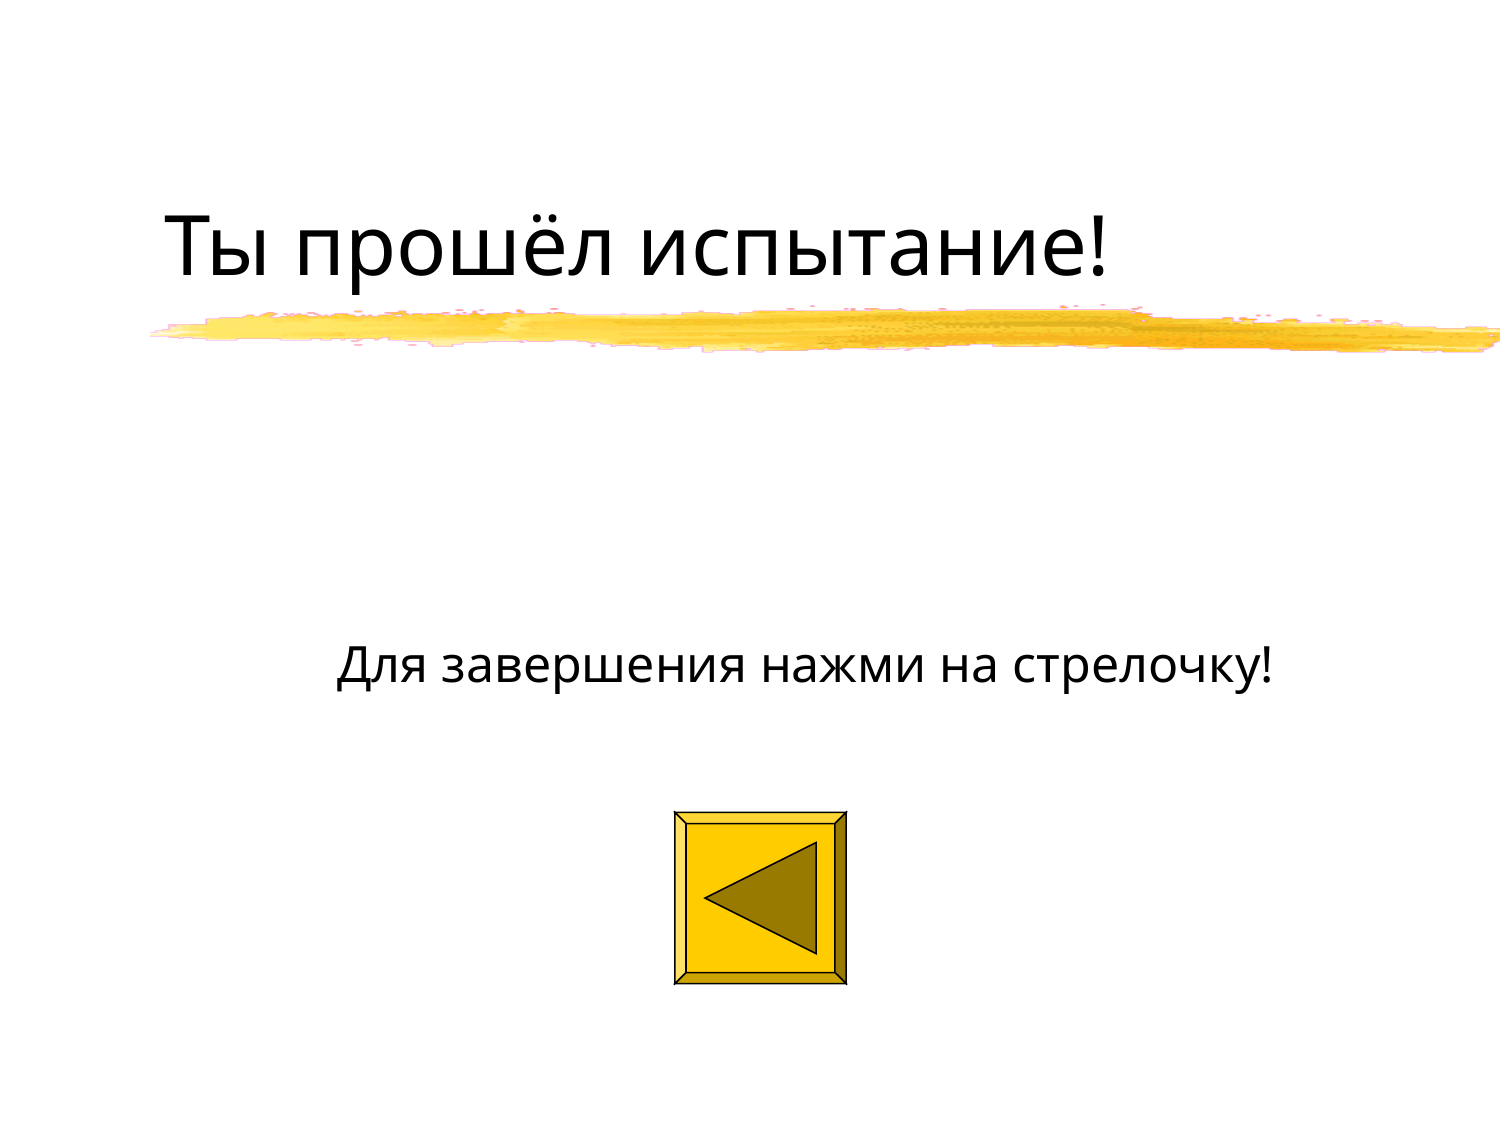

# Ты прошёл испытание!
Для завершения нажми на стрелочку!